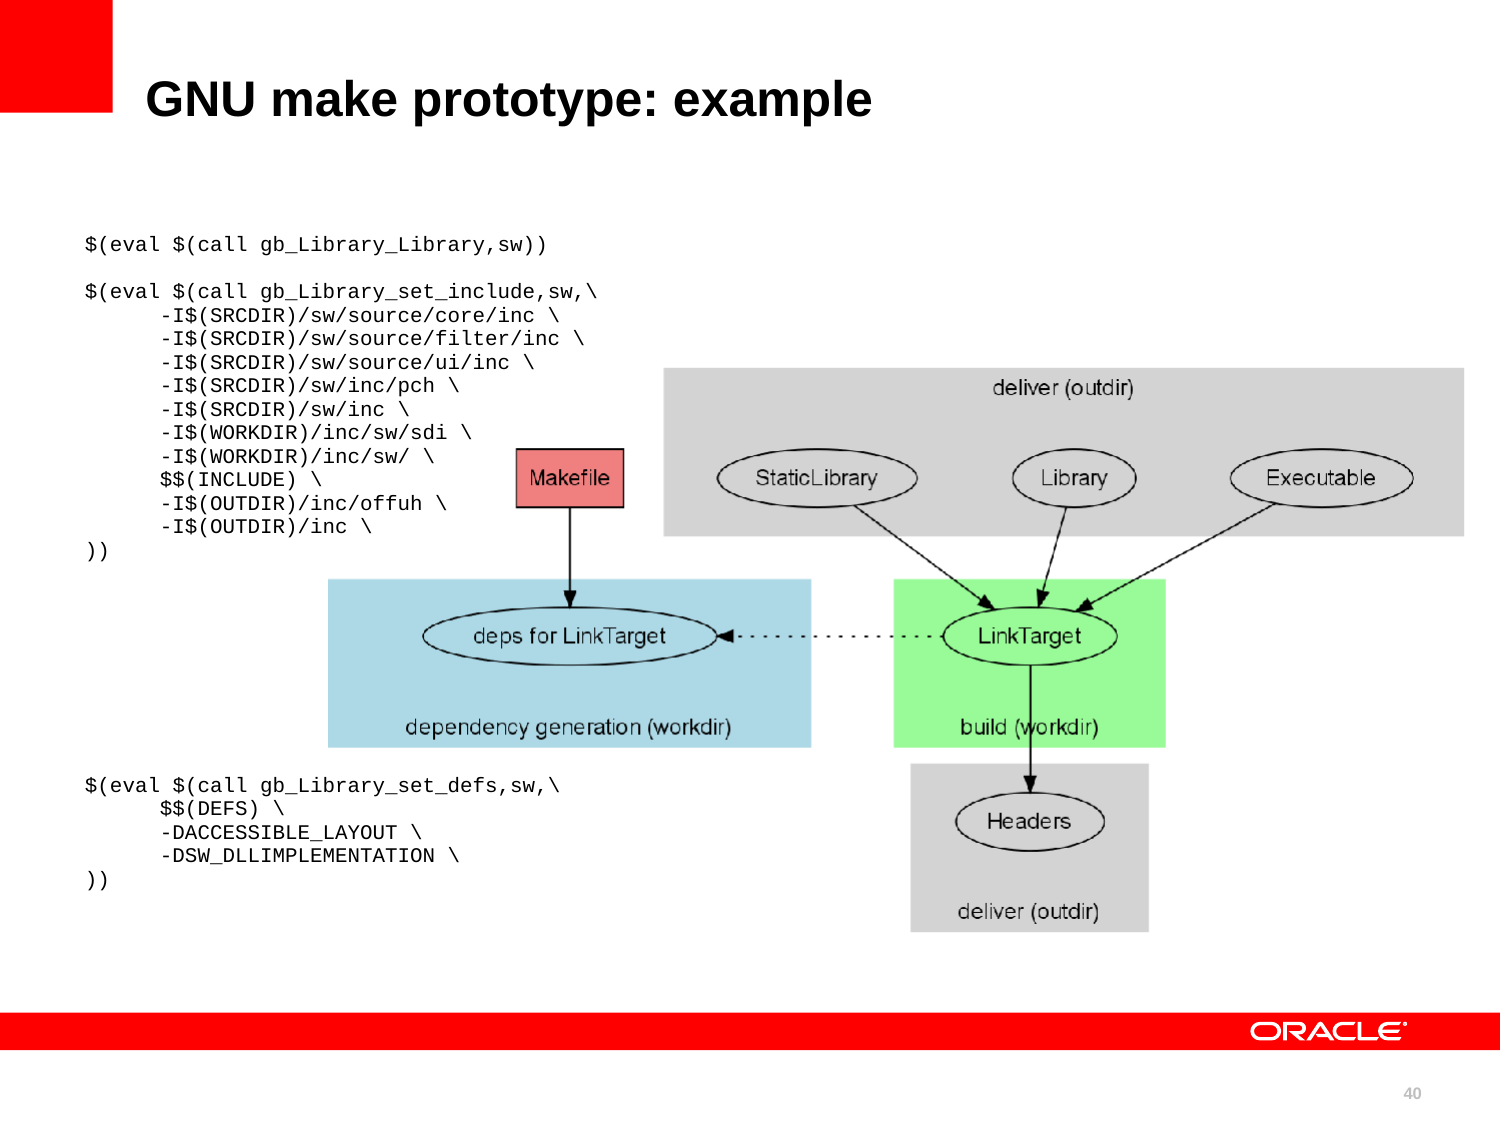

# GNU make prototype: example
$(eval $(call gb_Library_Library,sw))
$(eval $(call gb_Library_set_include,sw,\
	-I$(SRCDIR)/sw/source/core/inc \
	-I$(SRCDIR)/sw/source/filter/inc \
	-I$(SRCDIR)/sw/source/ui/inc \
	-I$(SRCDIR)/sw/inc/pch \
	-I$(SRCDIR)/sw/inc \
	-I$(WORKDIR)/inc/sw/sdi \
	-I$(WORKDIR)/inc/sw/ \
	$$(INCLUDE) \
	-I$(OUTDIR)/inc/offuh \
	-I$(OUTDIR)/inc \
))
$(eval $(call gb_Library_set_defs,sw,\
	$$(DEFS) \
	-DACCESSIBLE_LAYOUT \
	-DSW_DLLIMPLEMENTATION \
))